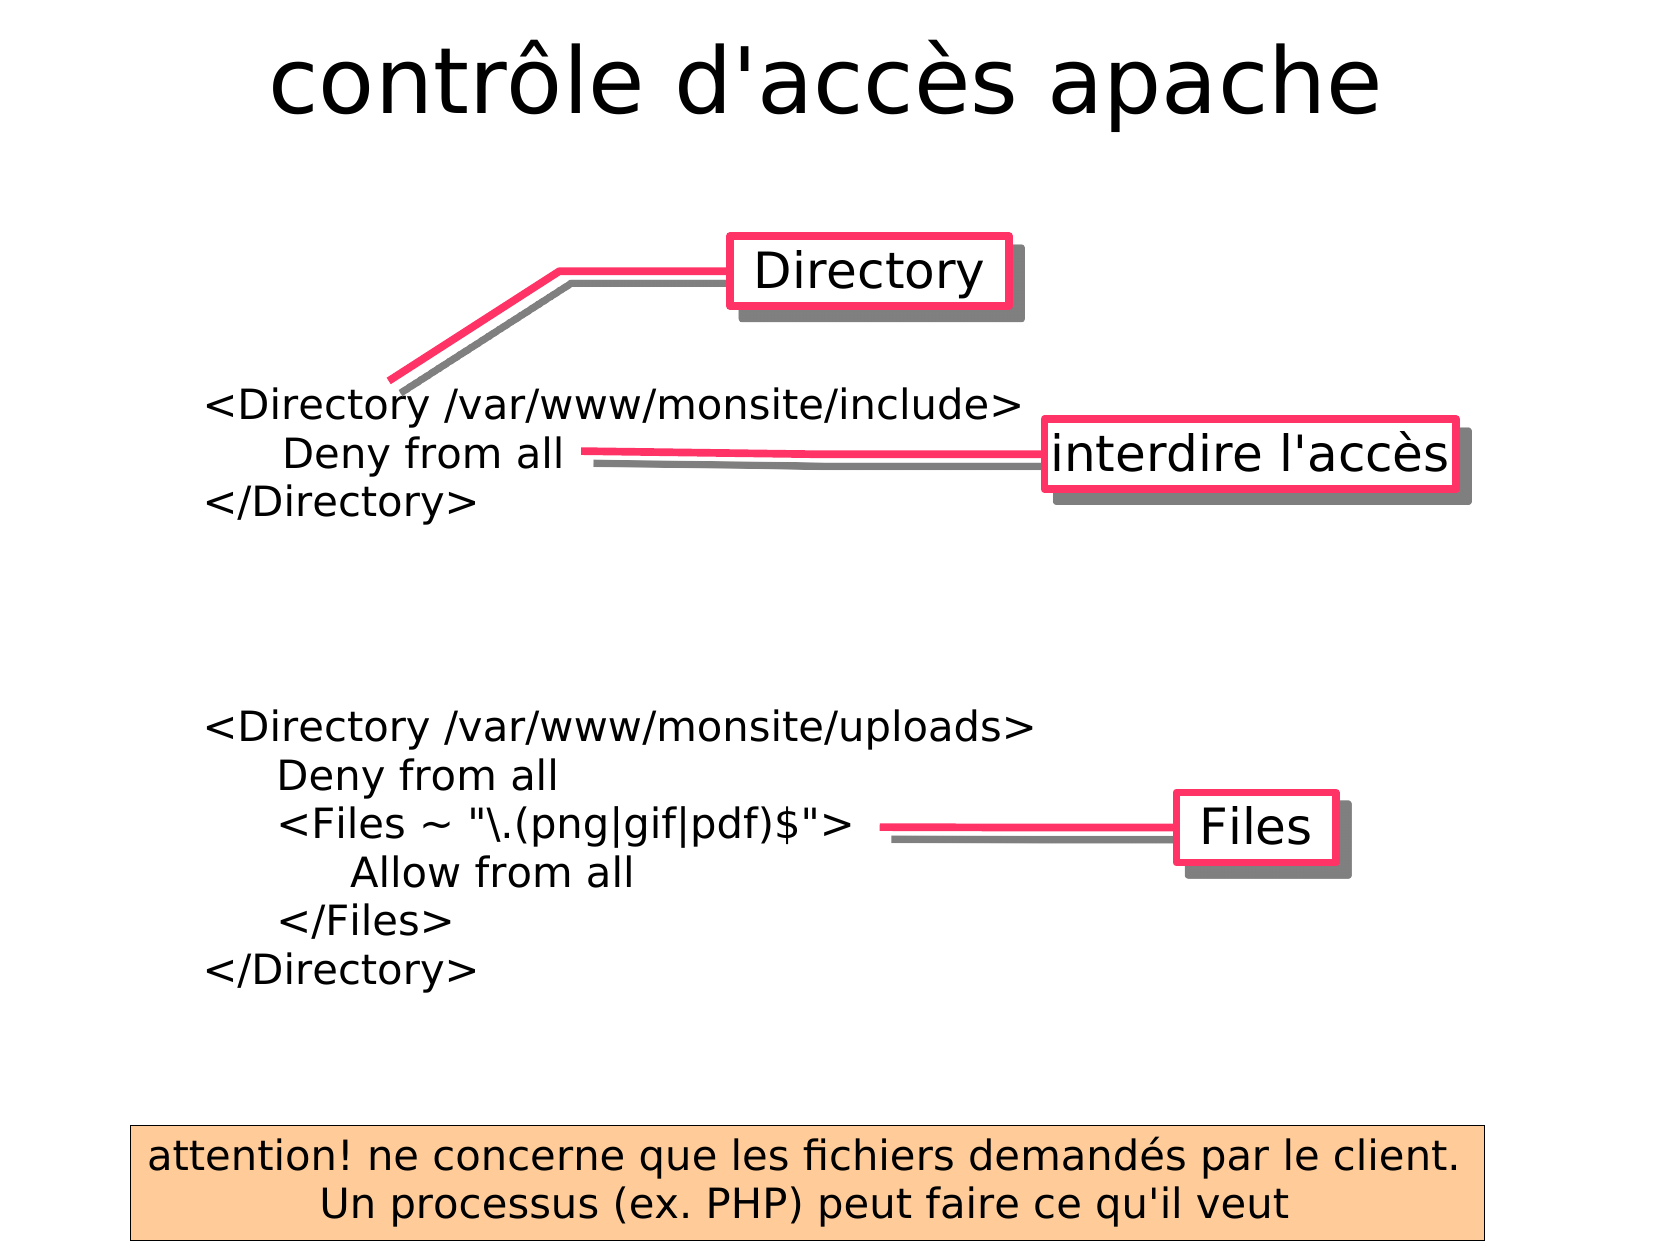

# contrôle d'accès apache
<Directory /var/www/monsite/include>
 Deny from all
</Directory>
<Directory /var/www/monsite/uploads>
	Deny from all
	<Files ~ "\.(png|gif|pdf)$">
		Allow from all
	</Files>
</Directory>
attention! ne concerne que les fichiers demandés par le client.
Un processus (ex. PHP) peut faire ce qu'il veut